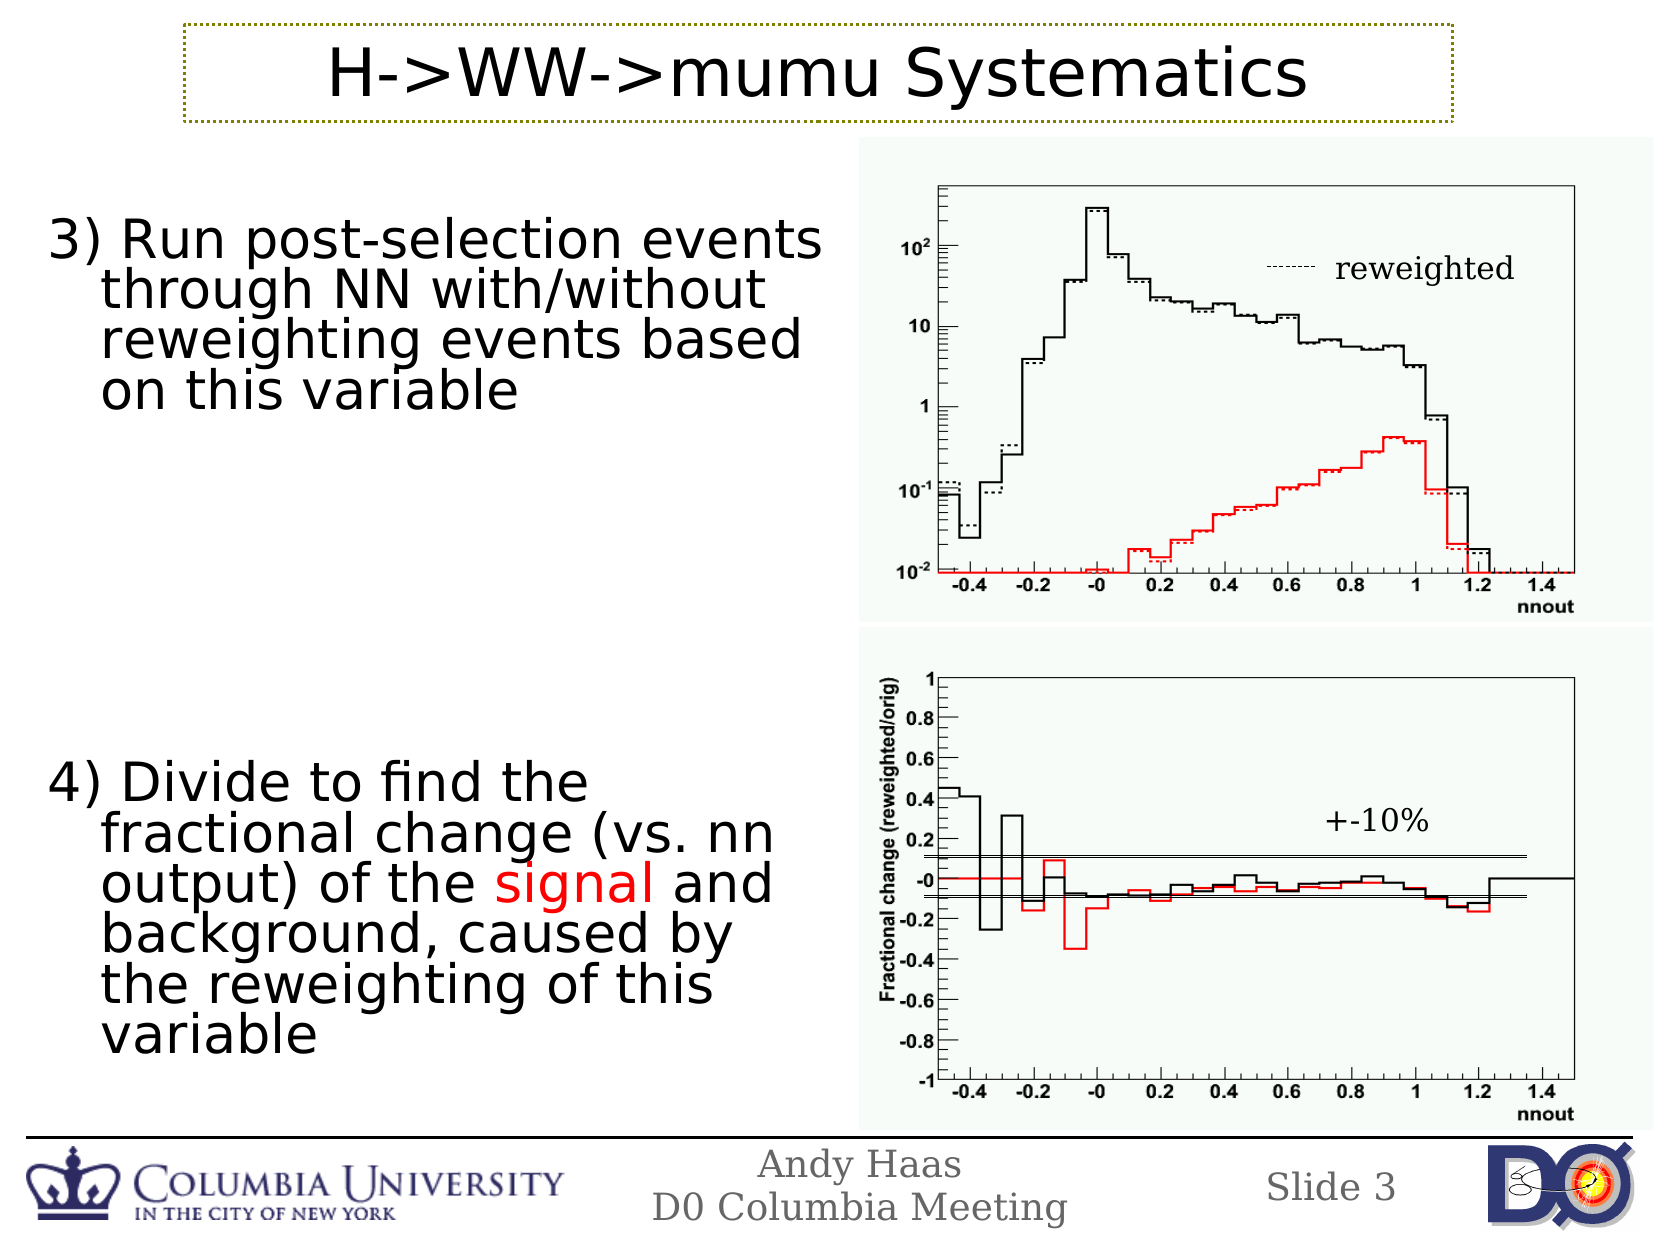

# H->WW->mumu Systematics
3) Run post-selection events through NN with/without reweighting events based on this variable
4) Divide to find the fractional change (vs. nn output) of the signal and background, caused by the reweighting of this variable
reweighted
+-10%